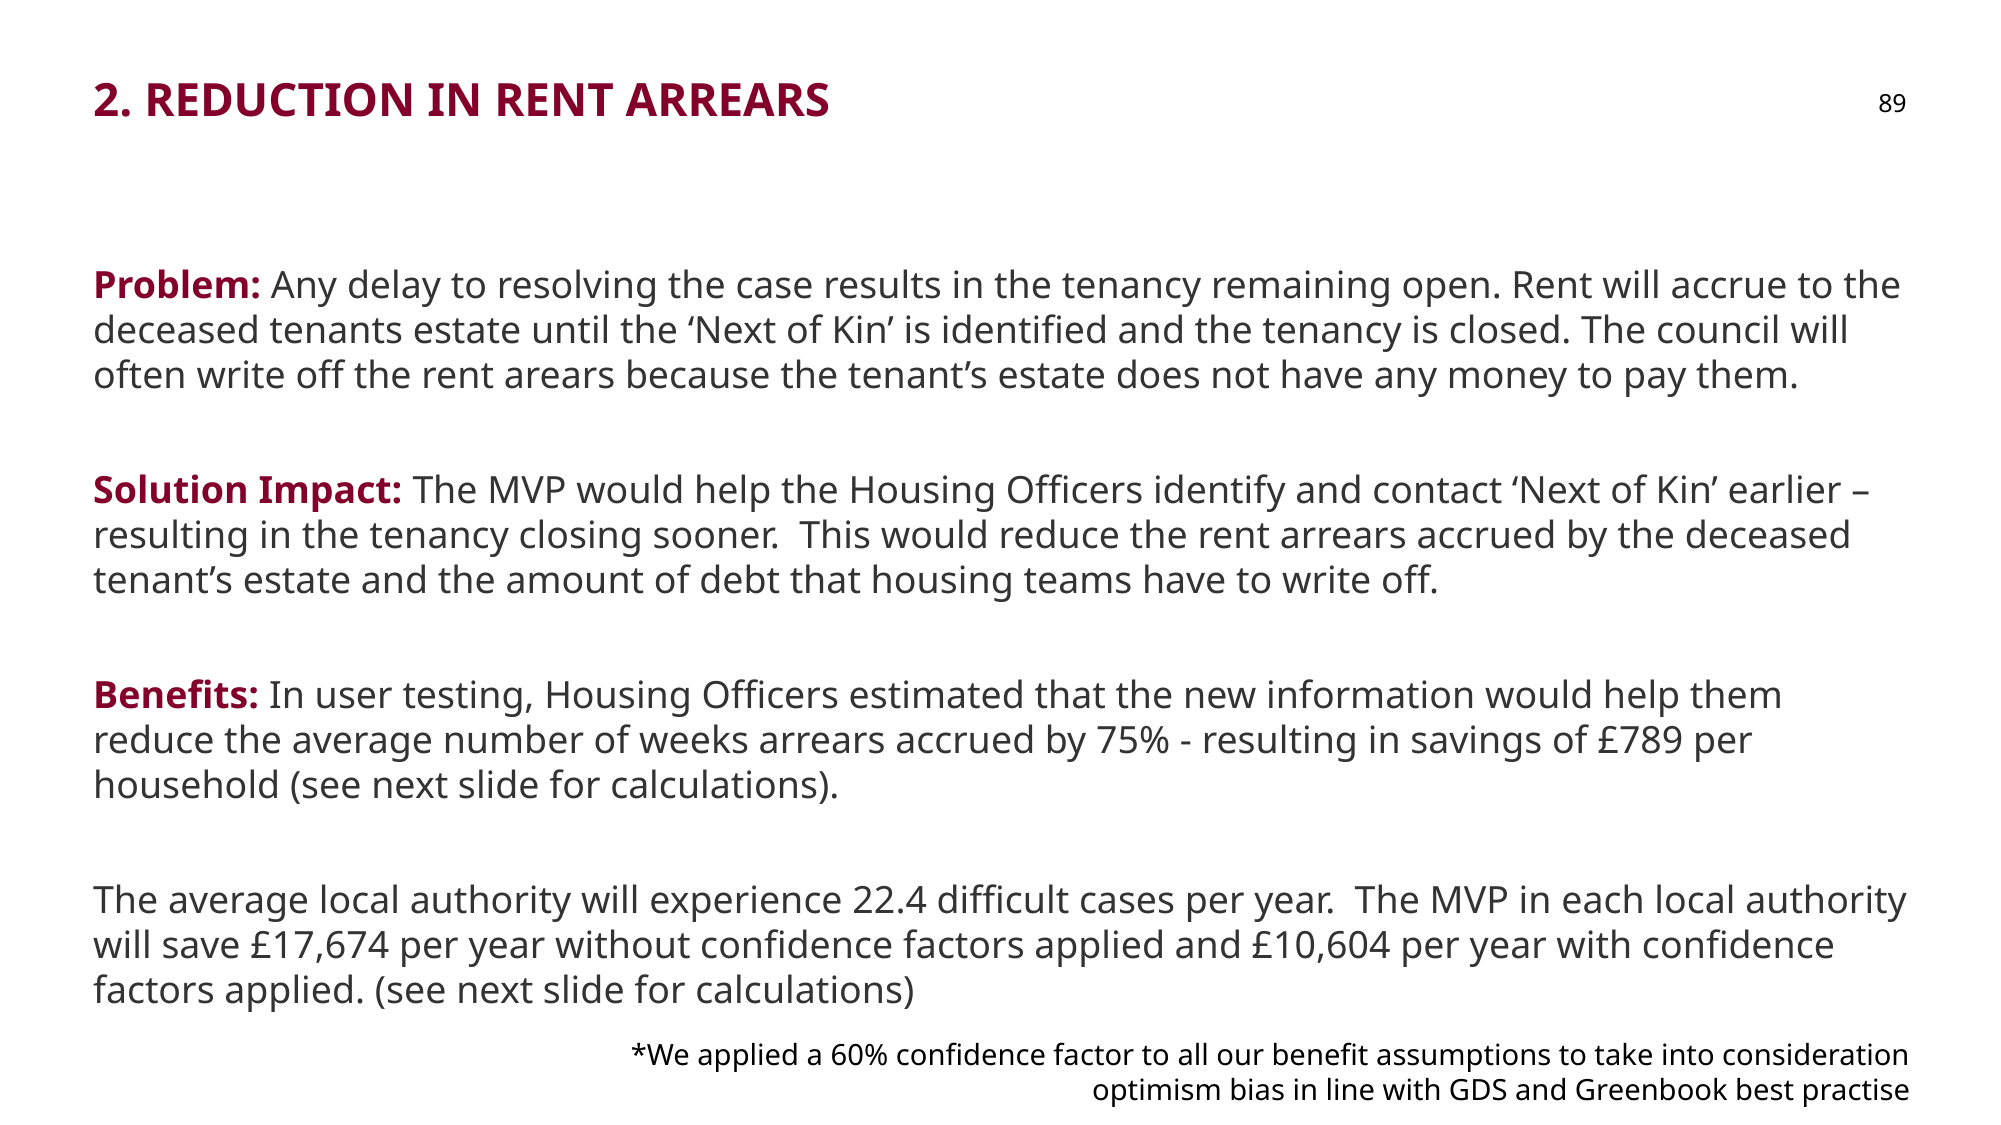

# 2. REDUCTION IN RENT ARREARS
Problem: Any delay to resolving the case results in the tenancy remaining open. Rent will accrue to the deceased tenants estate until the ‘Next of Kin’ is identified and the tenancy is closed. The council will often write off the rent arears because the tenant’s estate does not have any money to pay them.
Solution Impact: The MVP would help the Housing Officers identify and contact ‘Next of Kin’ earlier – resulting in the tenancy closing sooner. This would reduce the rent arrears accrued by the deceased tenant’s estate and the amount of debt that housing teams have to write off.
Benefits: In user testing, Housing Officers estimated that the new information would help them reduce the average number of weeks arrears accrued by 75% - resulting in savings of £789 per household (see next slide for calculations).
The average local authority will experience 22.4 difficult cases per year. The MVP in each local authority will save £17,674 per year without confidence factors applied and £10,604 per year with confidence factors applied. (see next slide for calculations)
*We applied a 60% confidence factor to all our benefit assumptions to take into consideration optimism bias in line with GDS and Greenbook best practise